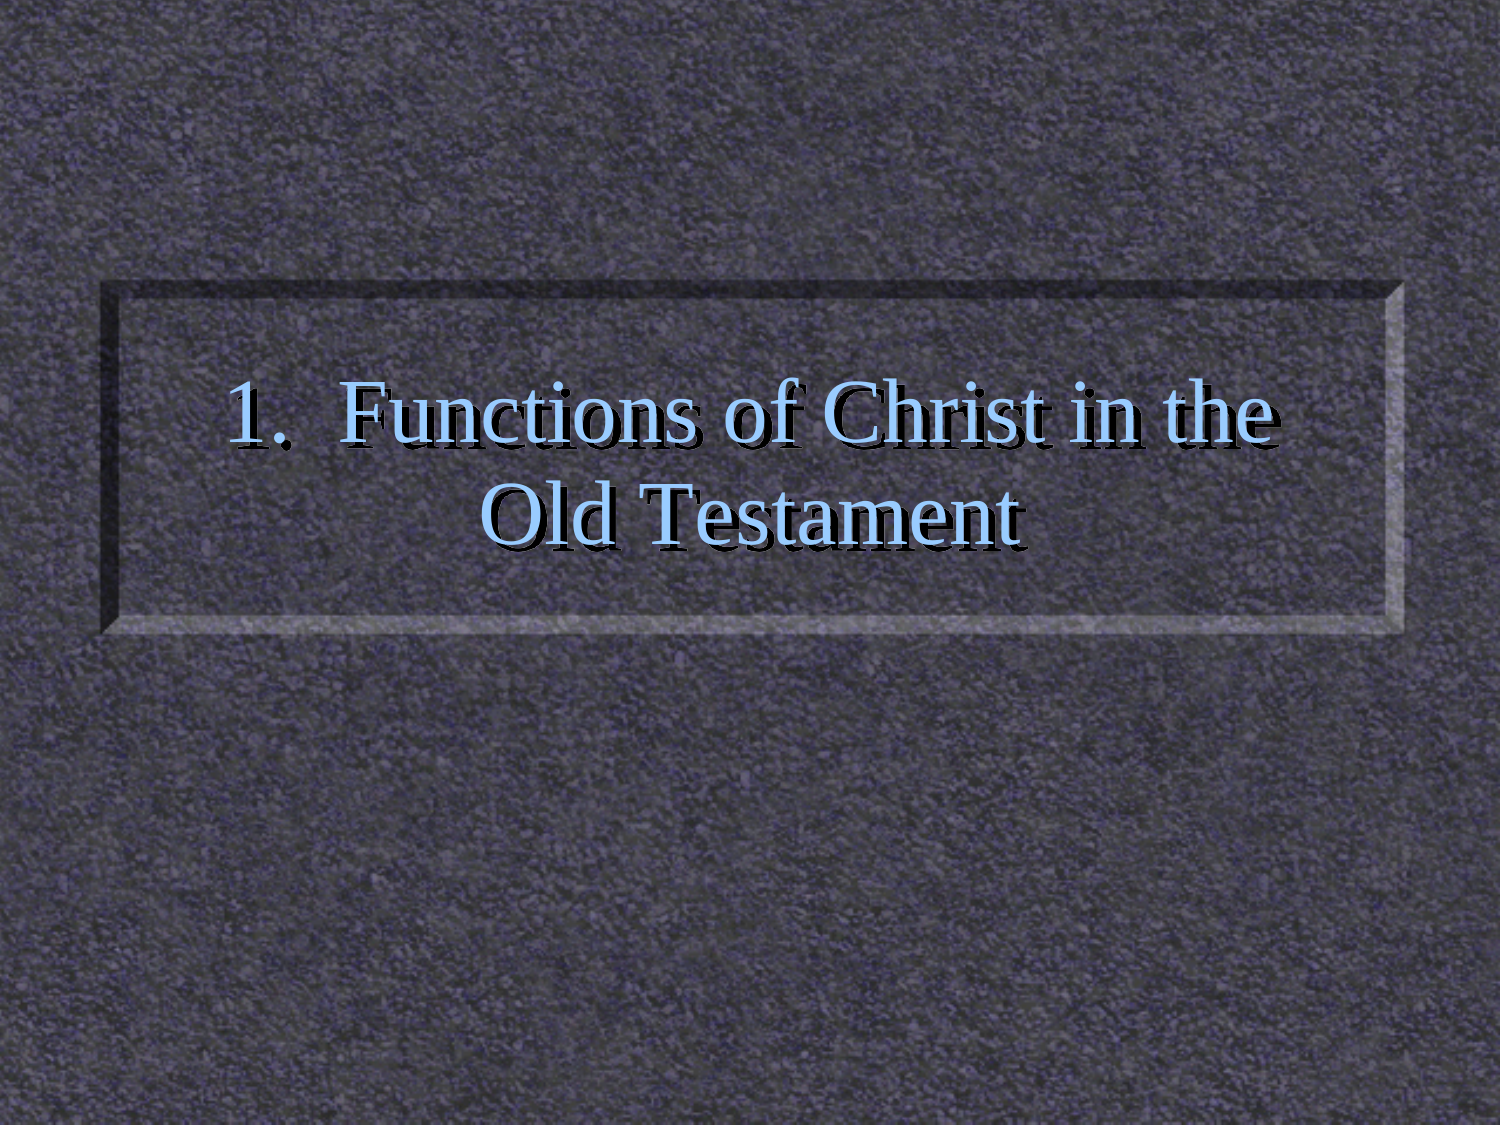

# 1. Functions of Christ in the Old Testament